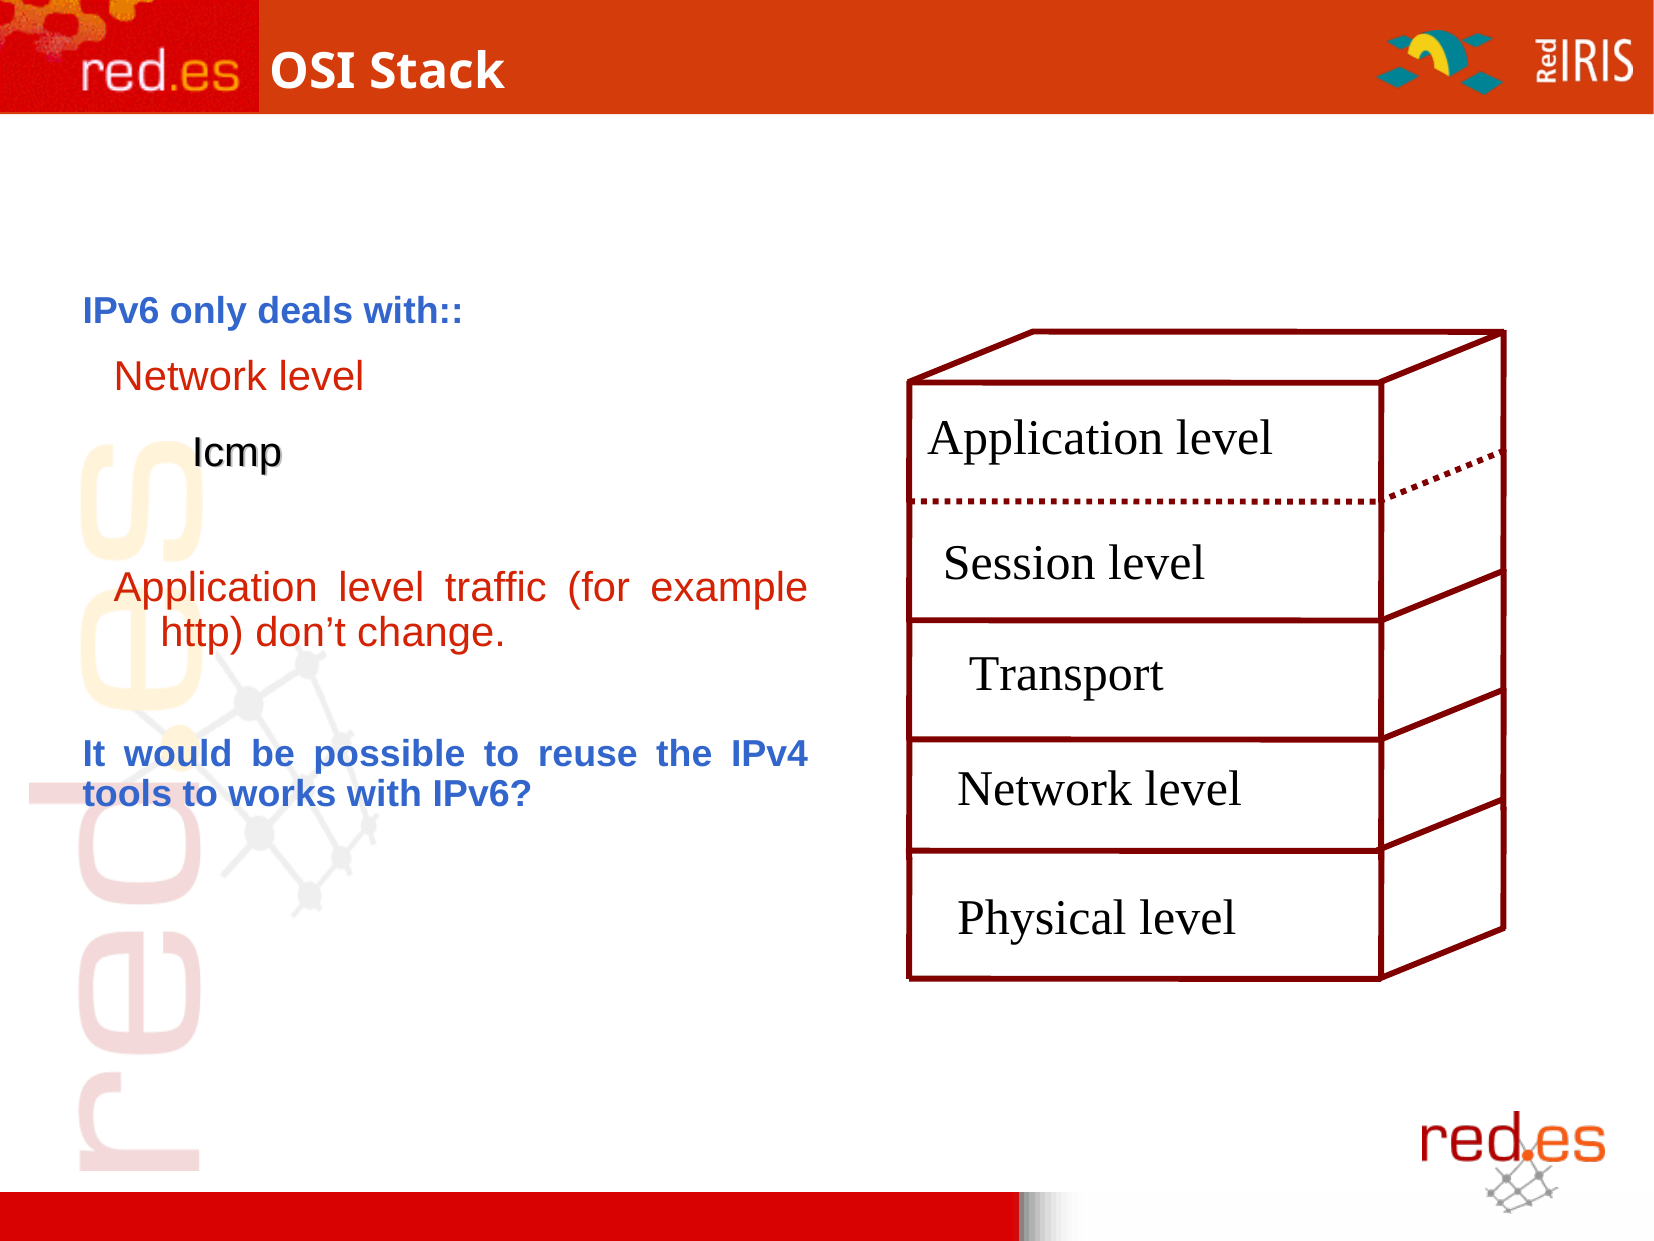

# OSI Stack
IPv6 only deals with::
Network level
Icmp
Application level traffic (for example http) don’t change.
It would be possible to reuse the IPv4 tools to works with IPv6?
Application level
 Session level
Transport
Network level
Physical level